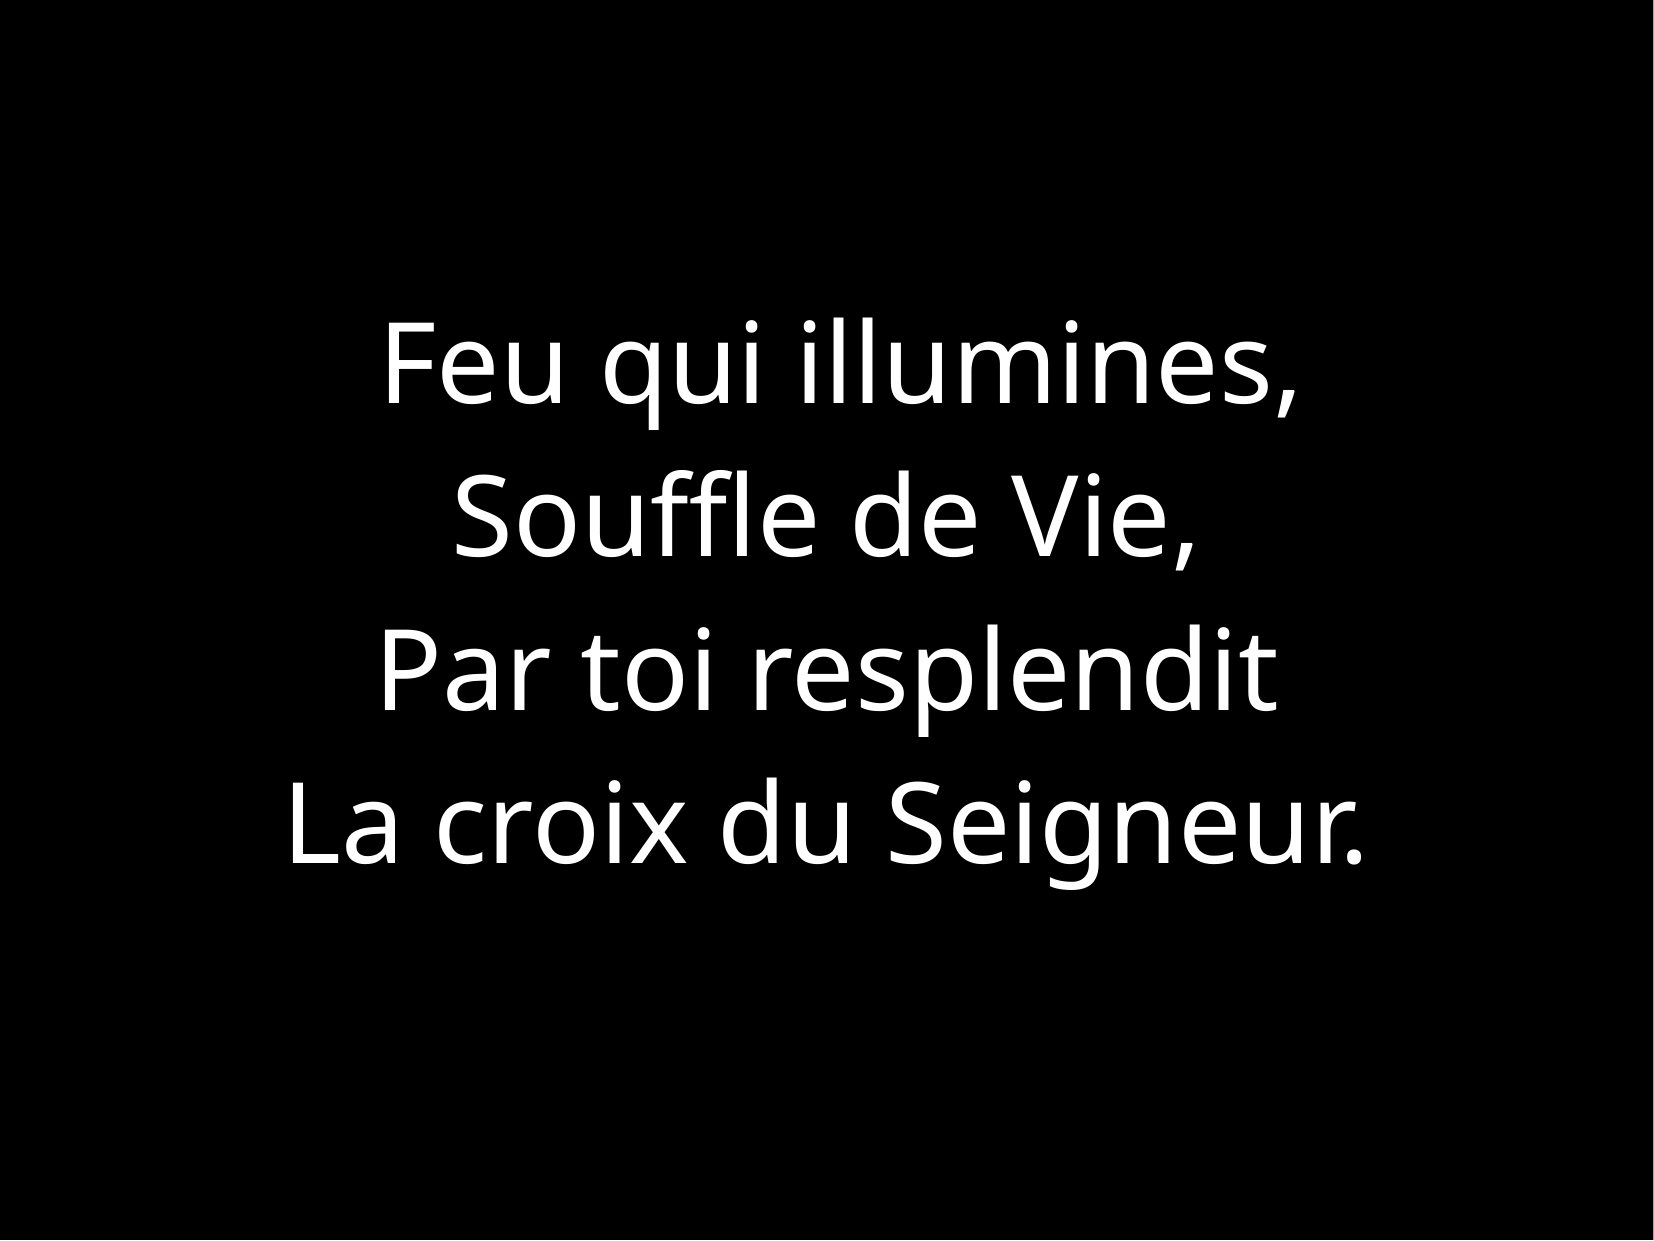

# Feu qui illumines,
Souffle de Vie,
Par toi resplendit
La croix du Seigneur.